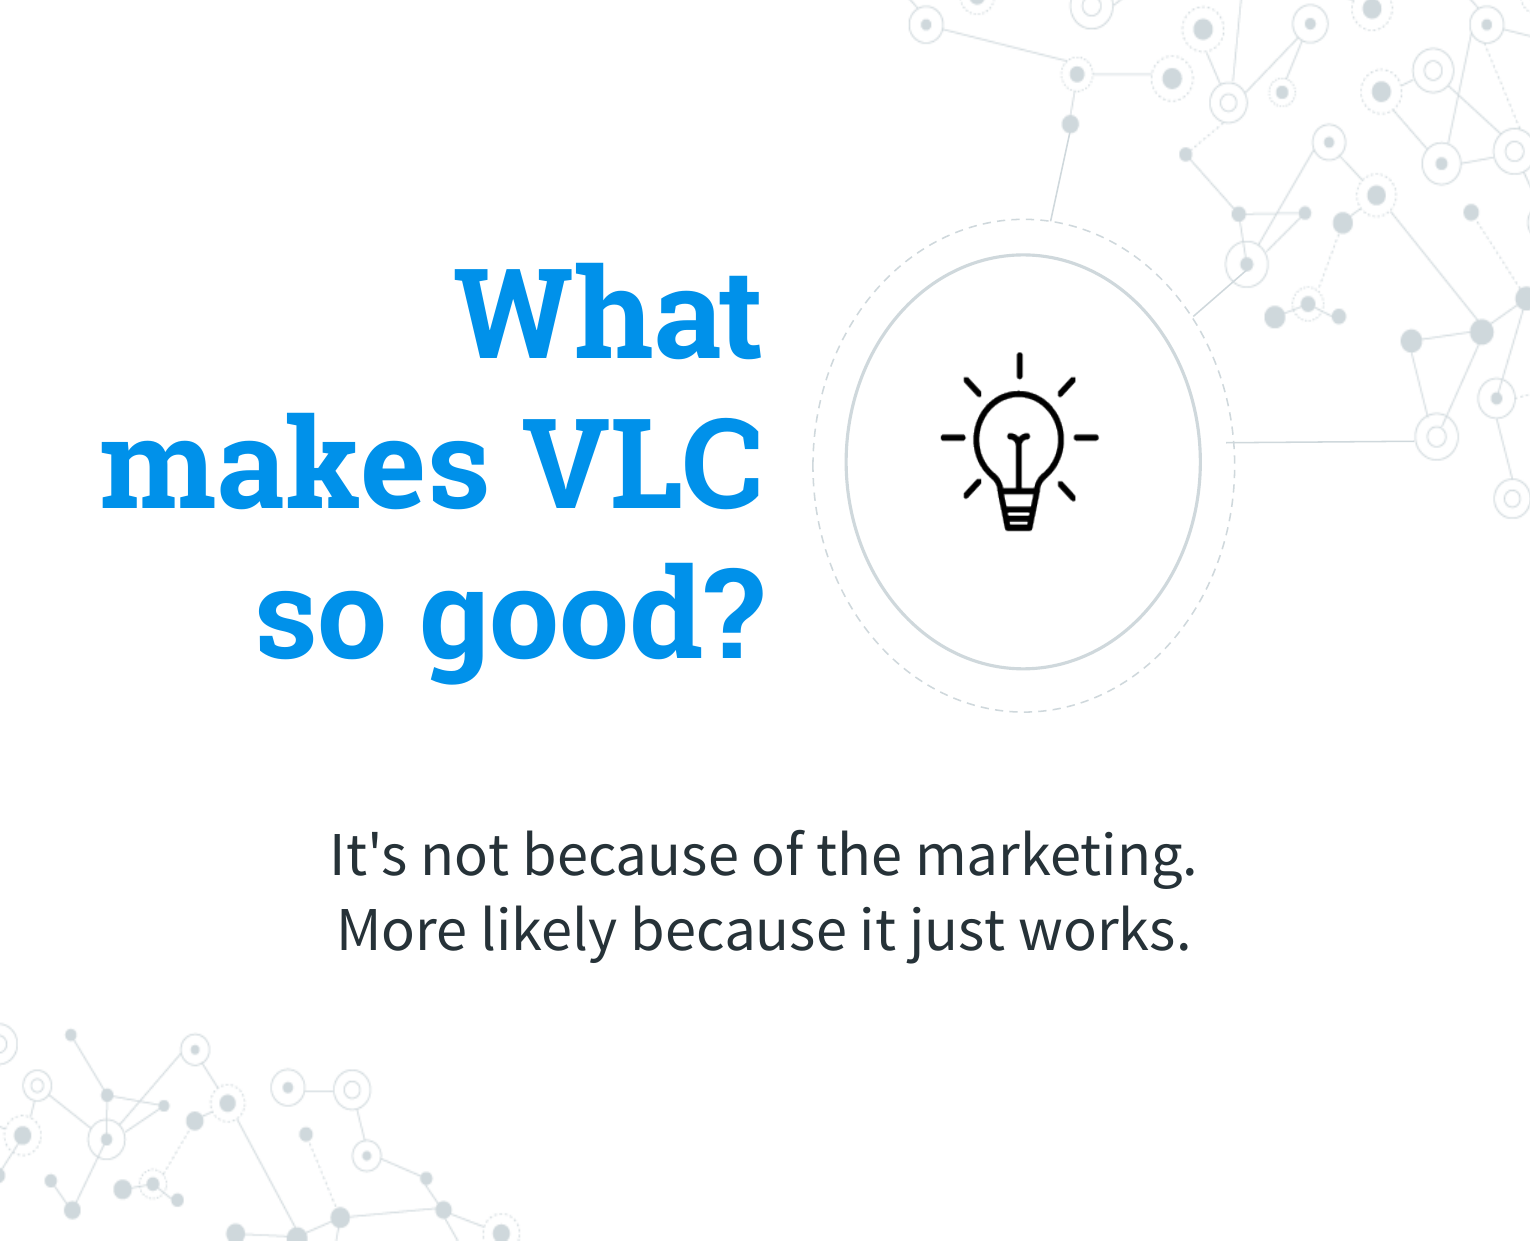

# What makes VLC so good?
It's not because of the marketing.
More likely because it just works.